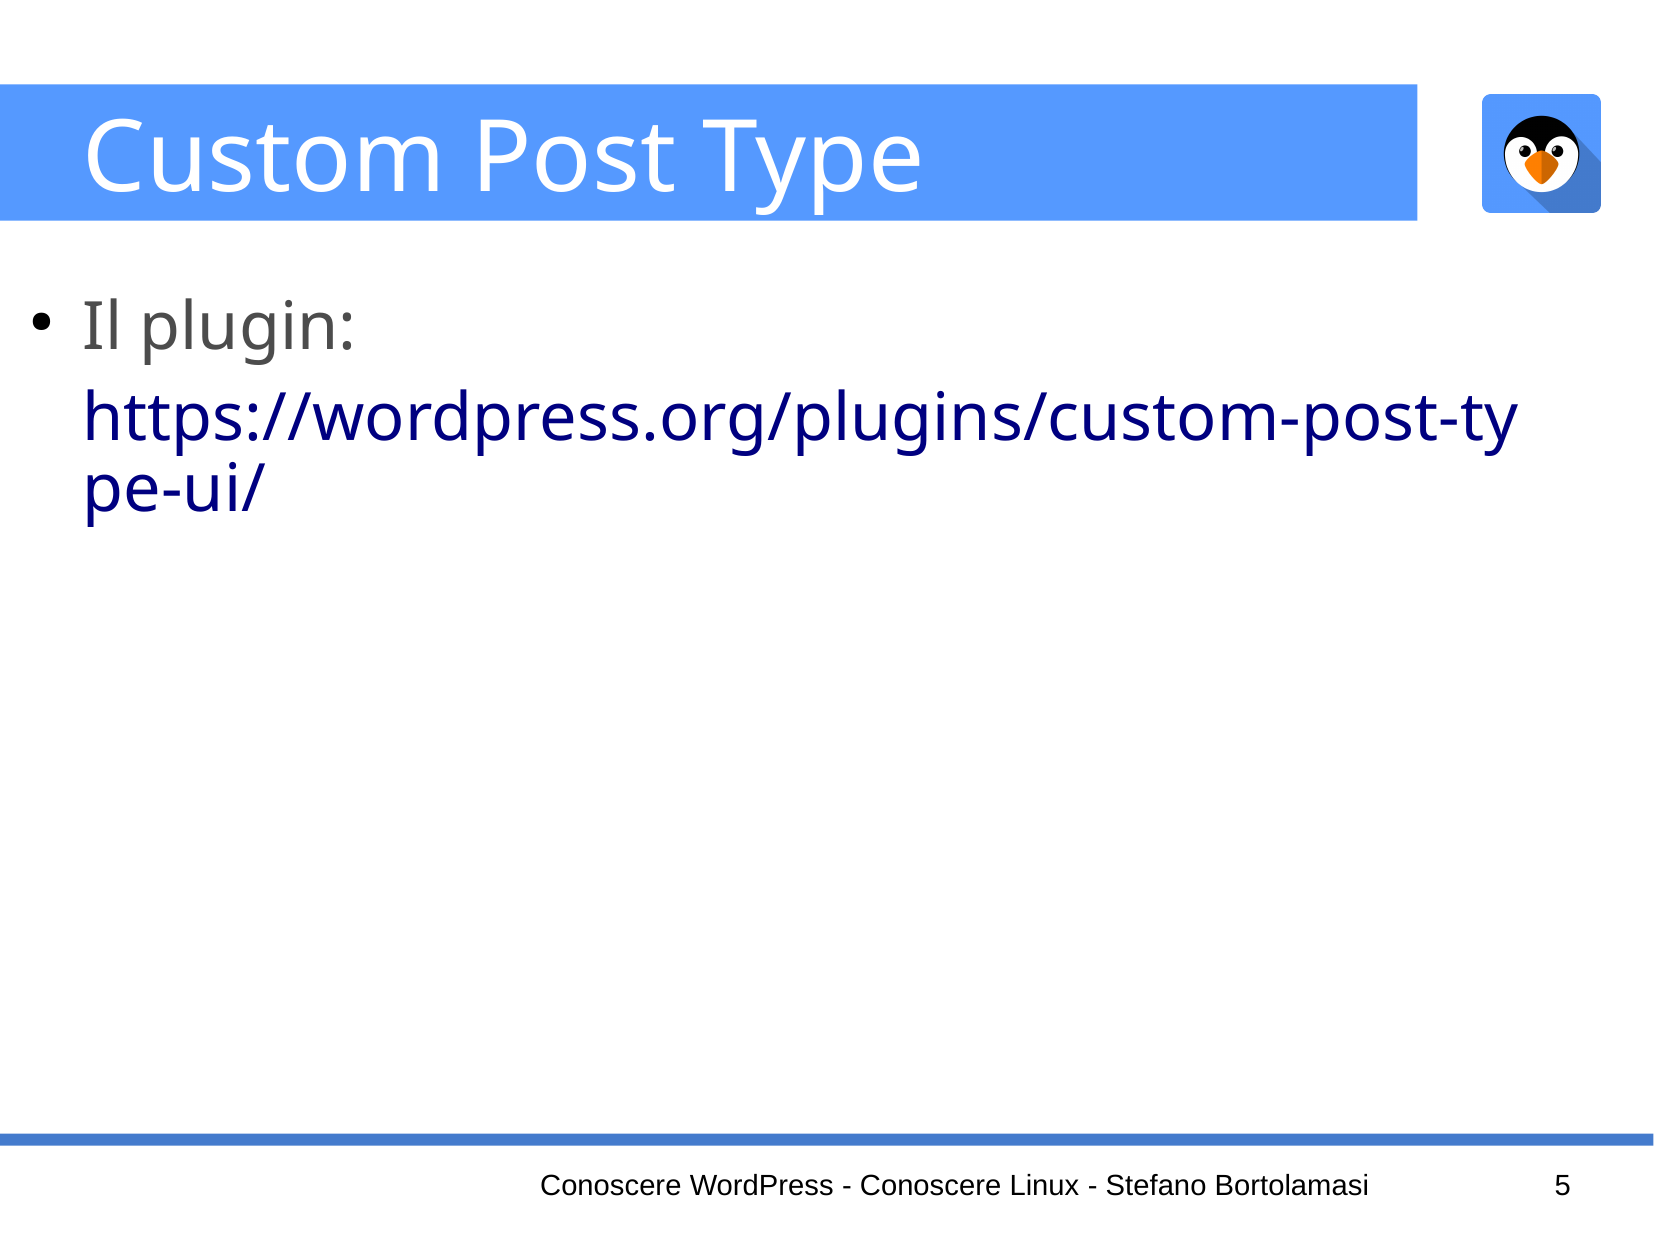

# Custom Post Type
Il plugin:
https://wordpress.org/plugins/custom-post-type-ui/
Conoscere WordPress - Conoscere Linux - Stefano Bortolamasi
5